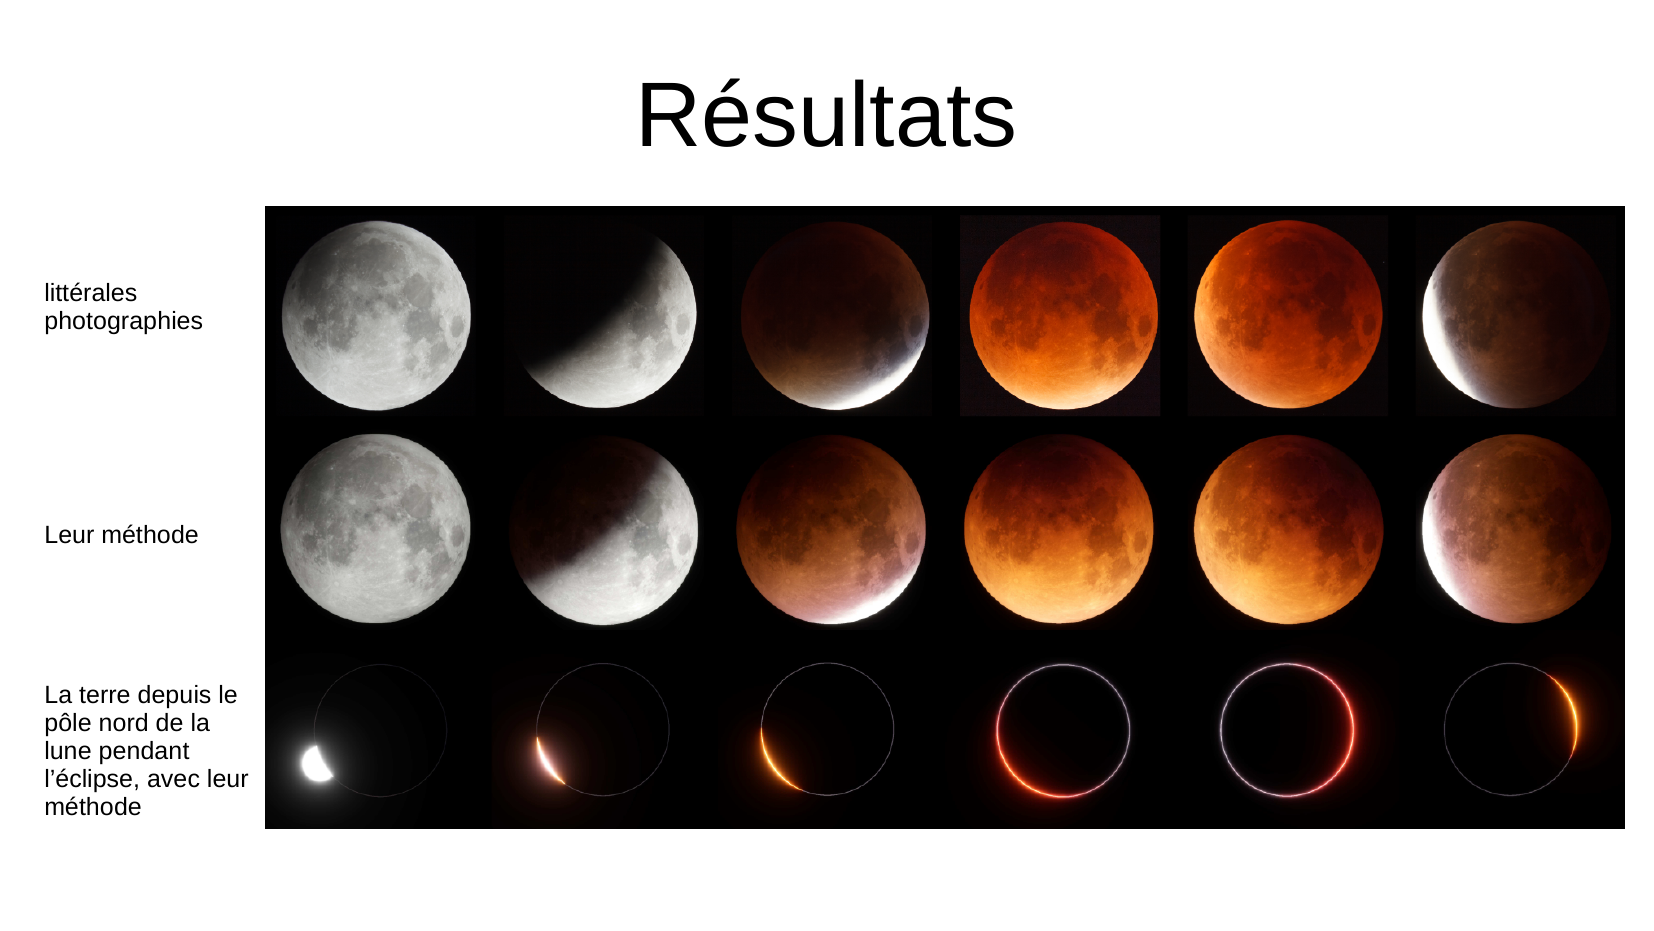

# Résultats
littérales photographies
Leur méthode
La terre depuis le pôle nord de la lune pendant l’éclipse, avec leur méthode